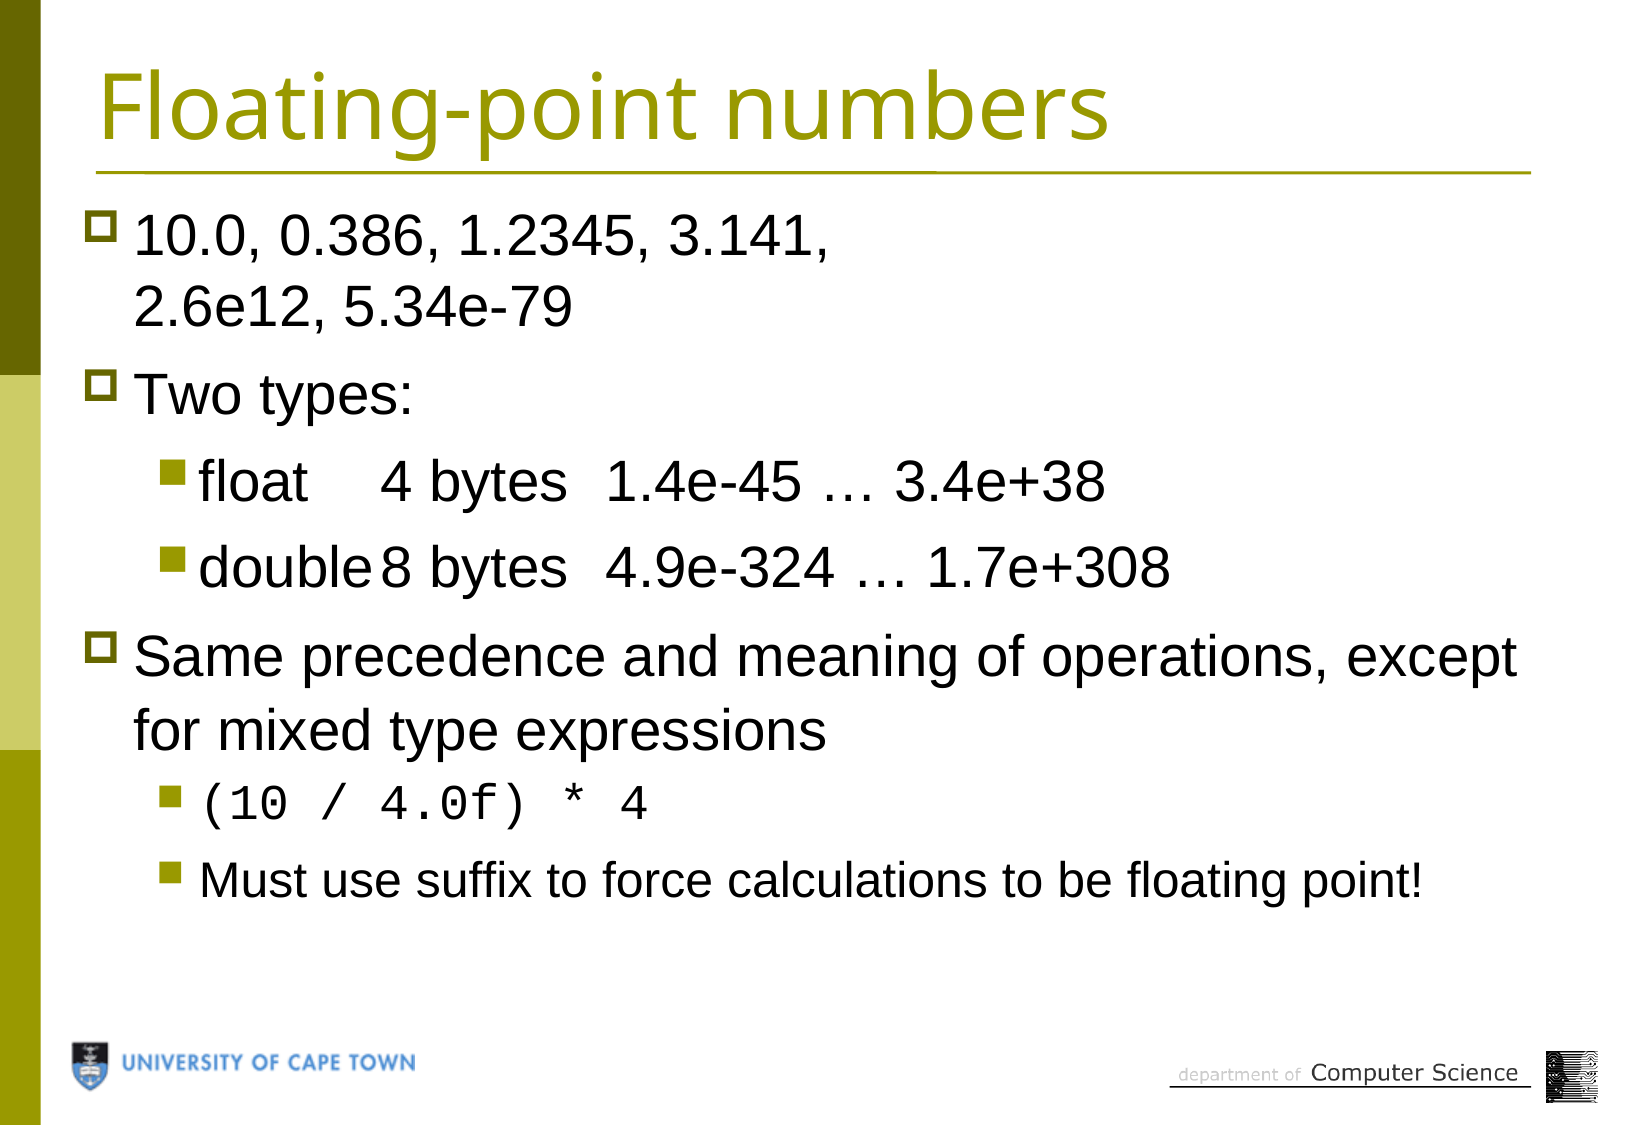

# Floating-point numbers
10.0, 0.386, 1.2345, 3.141,
2.6e12, 5.34e-79
Two types:
float	4 bytes	1.4e-45 … 3.4e+38
double	8 bytes	4.9e-324 … 1.7e+308
Same precedence and meaning of operations, except for mixed type expressions
(10 / 4.0f) * 4
Must use suffix to force calculations to be floating point!